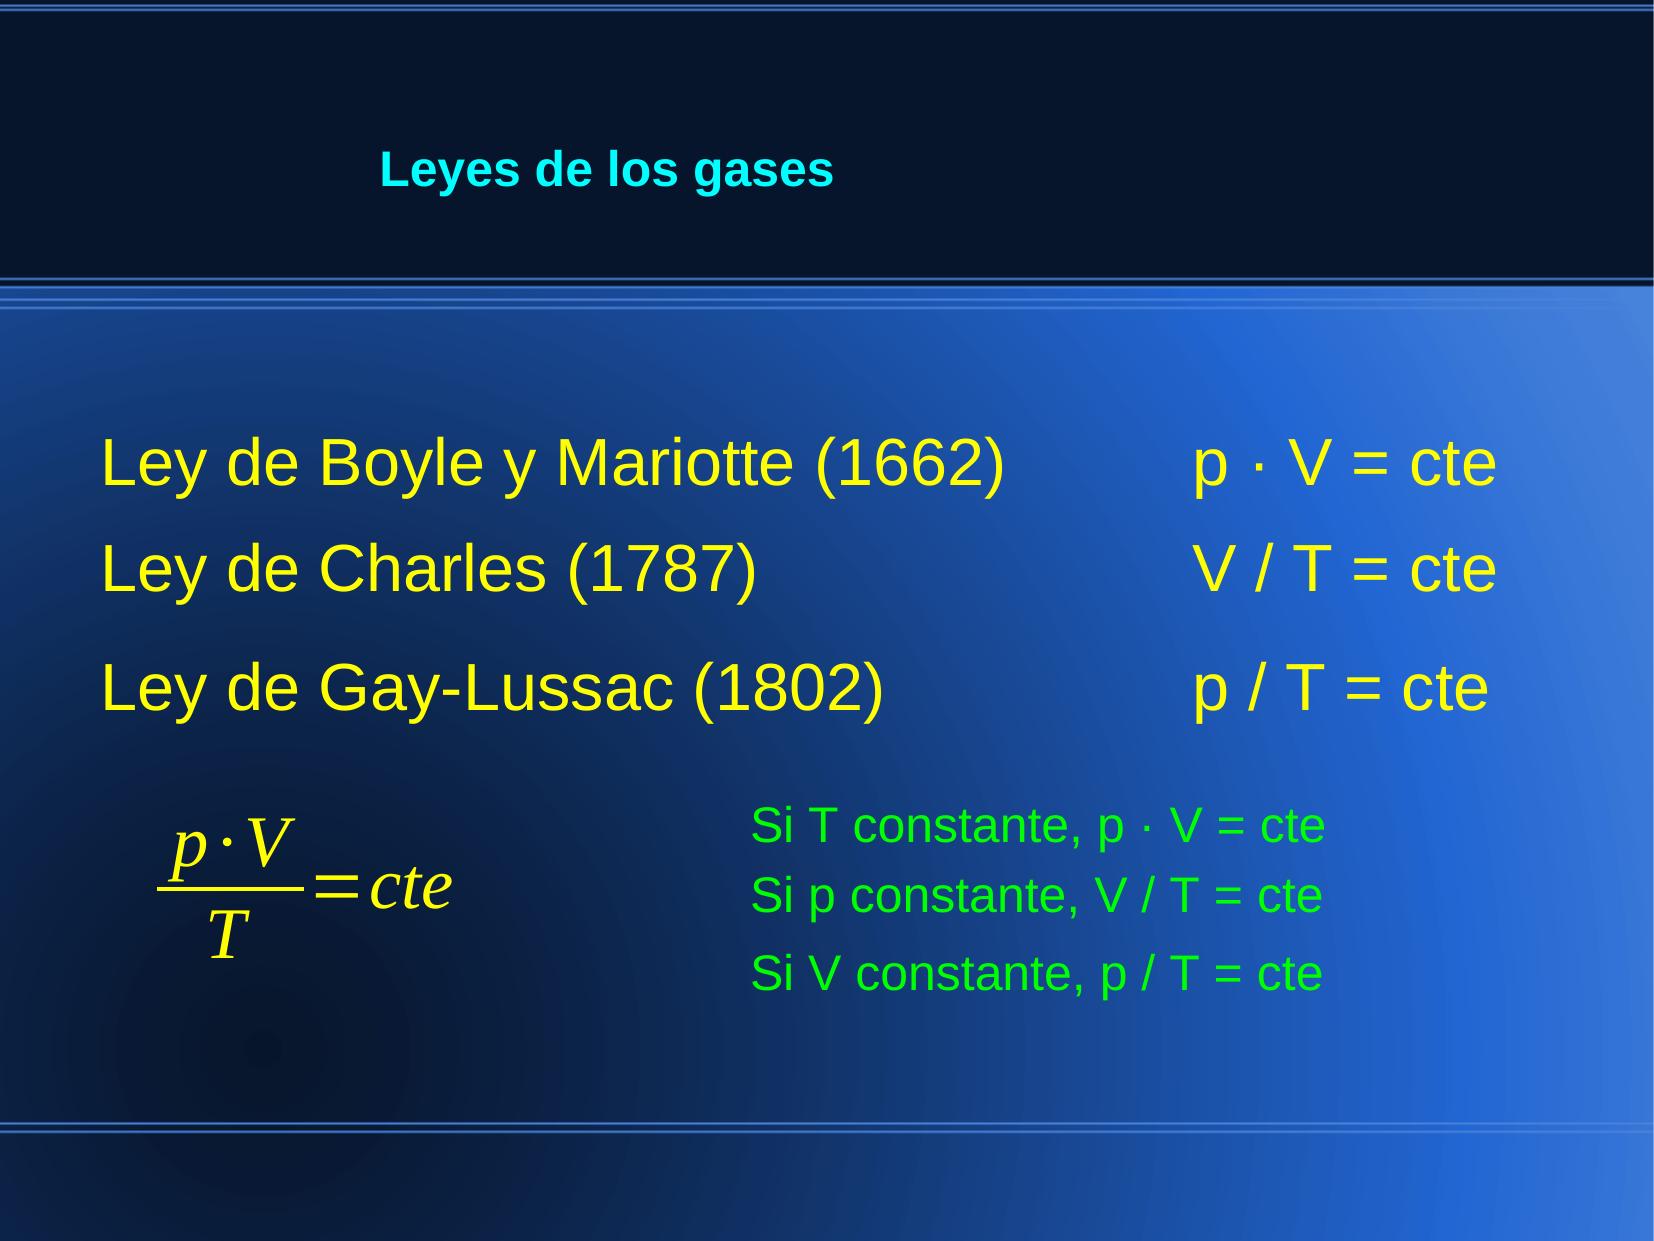

# Leyes de los gases
Ley de Boyle y Mariotte (1662)
p · V = cte
Ley de Charles (1787)
V / T = cte
Ley de Gay-Lussac (1802)
p / T = cte
Si T constante, p · V = cte
Si p constante, V / T = cte
Si V constante, p / T = cte